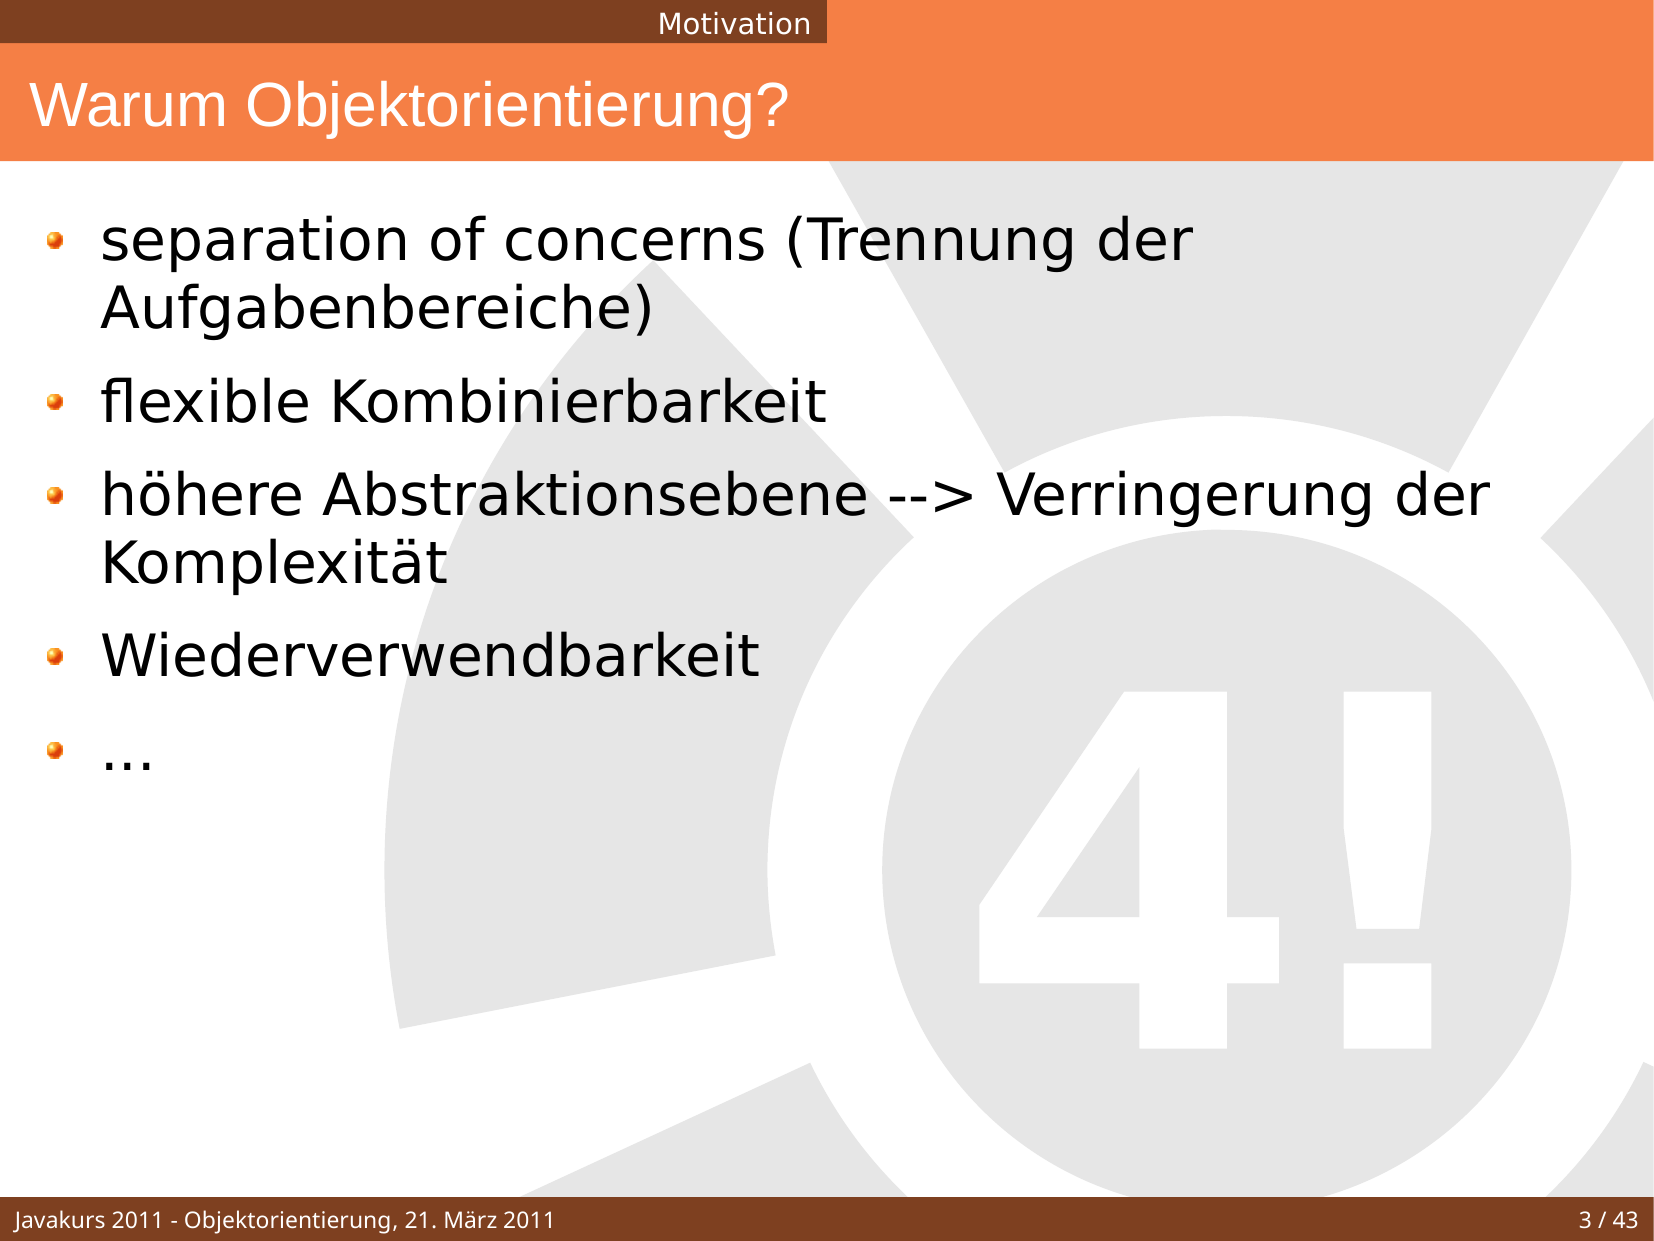

Motivation
# Warum Objektorientierung?
separation of concerns (Trennung der Aufgabenbereiche)
flexible Kombinierbarkeit
höhere Abstraktionsebene --> Verringerung der Komplexität
Wiederverwendbarkeit
...